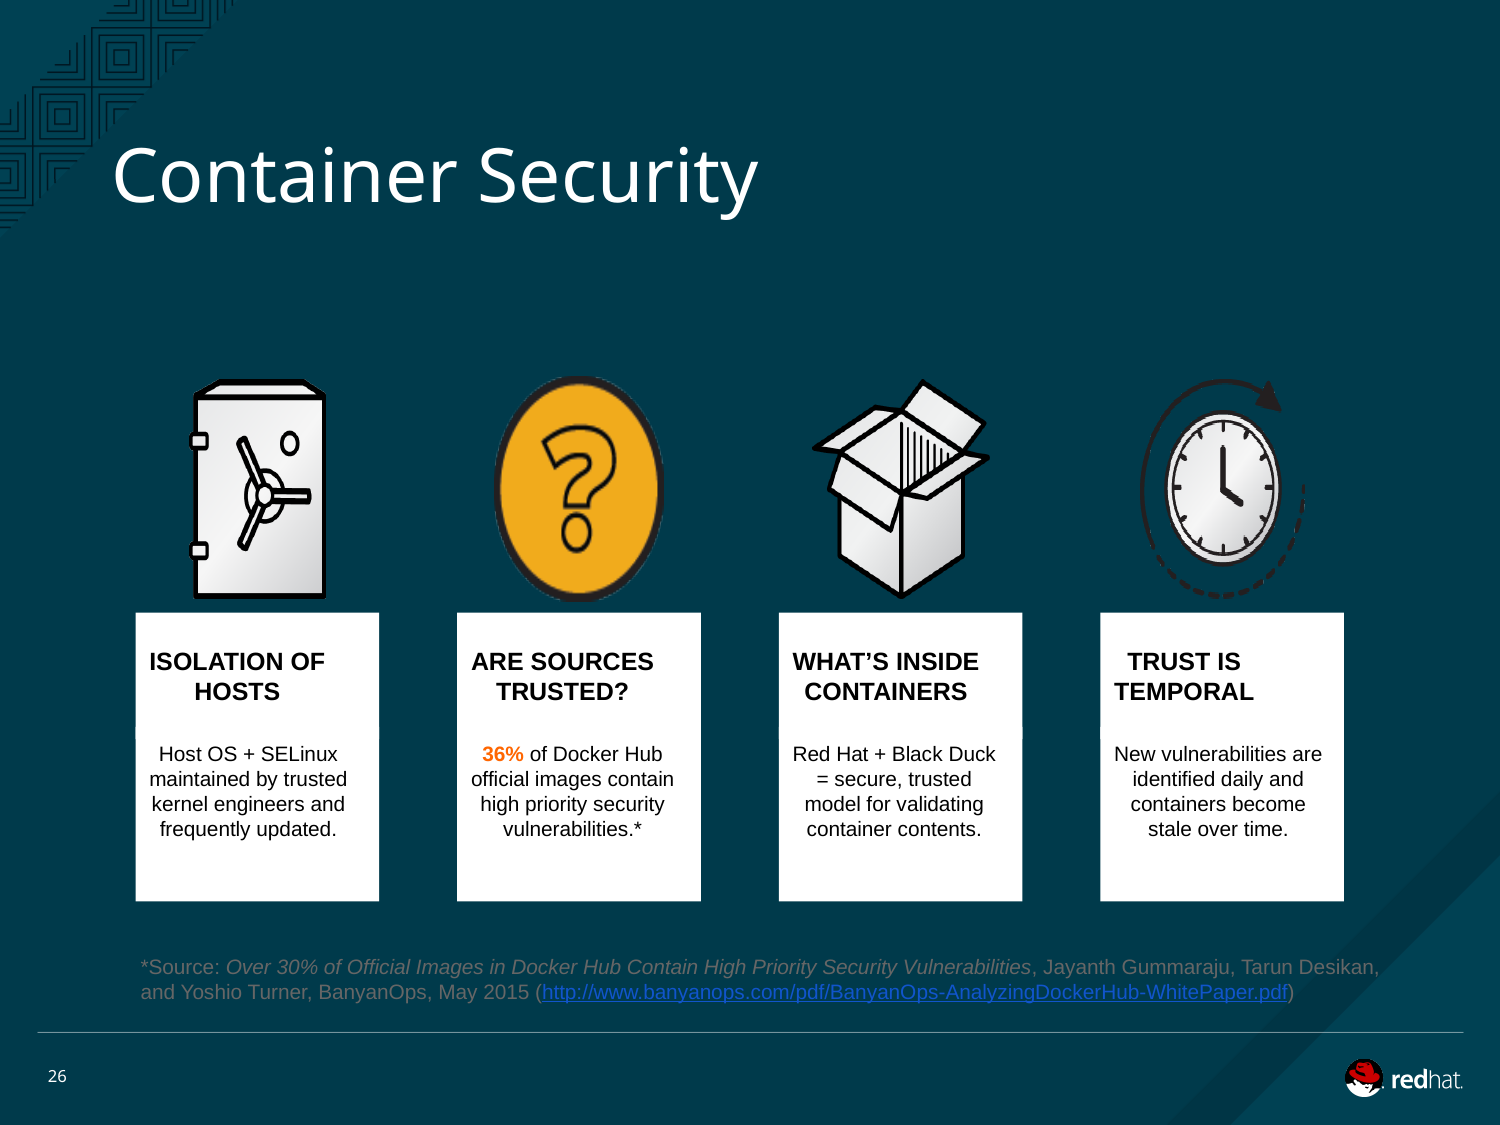

# Container Security
ISOLATION OF HOSTS
ARE SOURCES TRUSTED?
WHAT’S INSIDE CONTAINERS
TRUST IS TEMPORAL
Host OS + SELinux maintained by trusted kernel engineers and frequently updated.
36% of Docker Hub official images contain high priority security vulnerabilities.*
Red Hat + Black Duck = secure, trusted model for validating container contents.
New vulnerabilities are identified daily and containers become stale over time.
*Source: Over 30% of Official Images in Docker Hub Contain High Priority Security Vulnerabilities, Jayanth Gummaraju, Tarun Desikan, and Yoshio Turner, BanyanOps, May 2015 (http://www.banyanops.com/pdf/BanyanOps-AnalyzingDockerHub-WhitePaper.pdf)
26